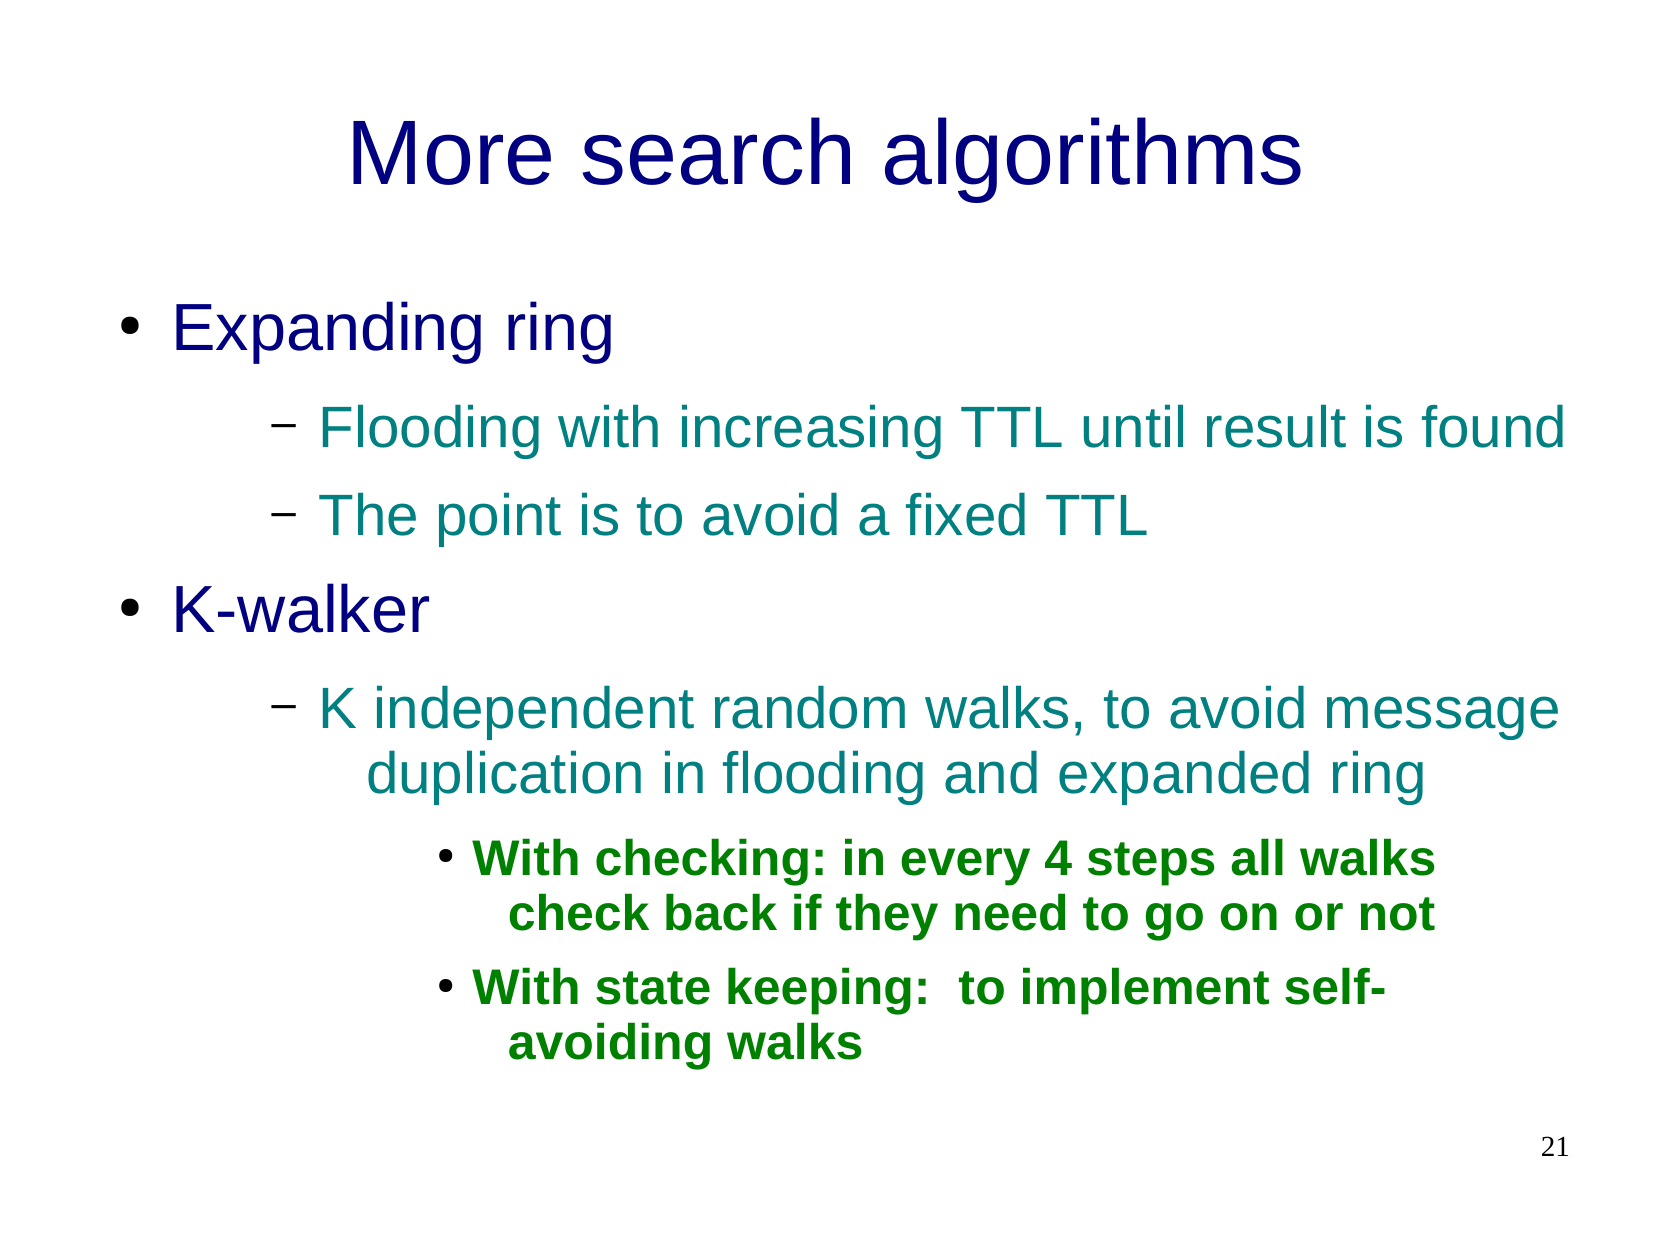

# More search algorithms
Expanding ring
Flooding with increasing TTL until result is found
The point is to avoid a fixed TTL
K-walker
K independent random walks, to avoid message duplication in flooding and expanded ring
With checking: in every 4 steps all walks check back if they need to go on or not
With state keeping: to implement self-avoiding walks
21